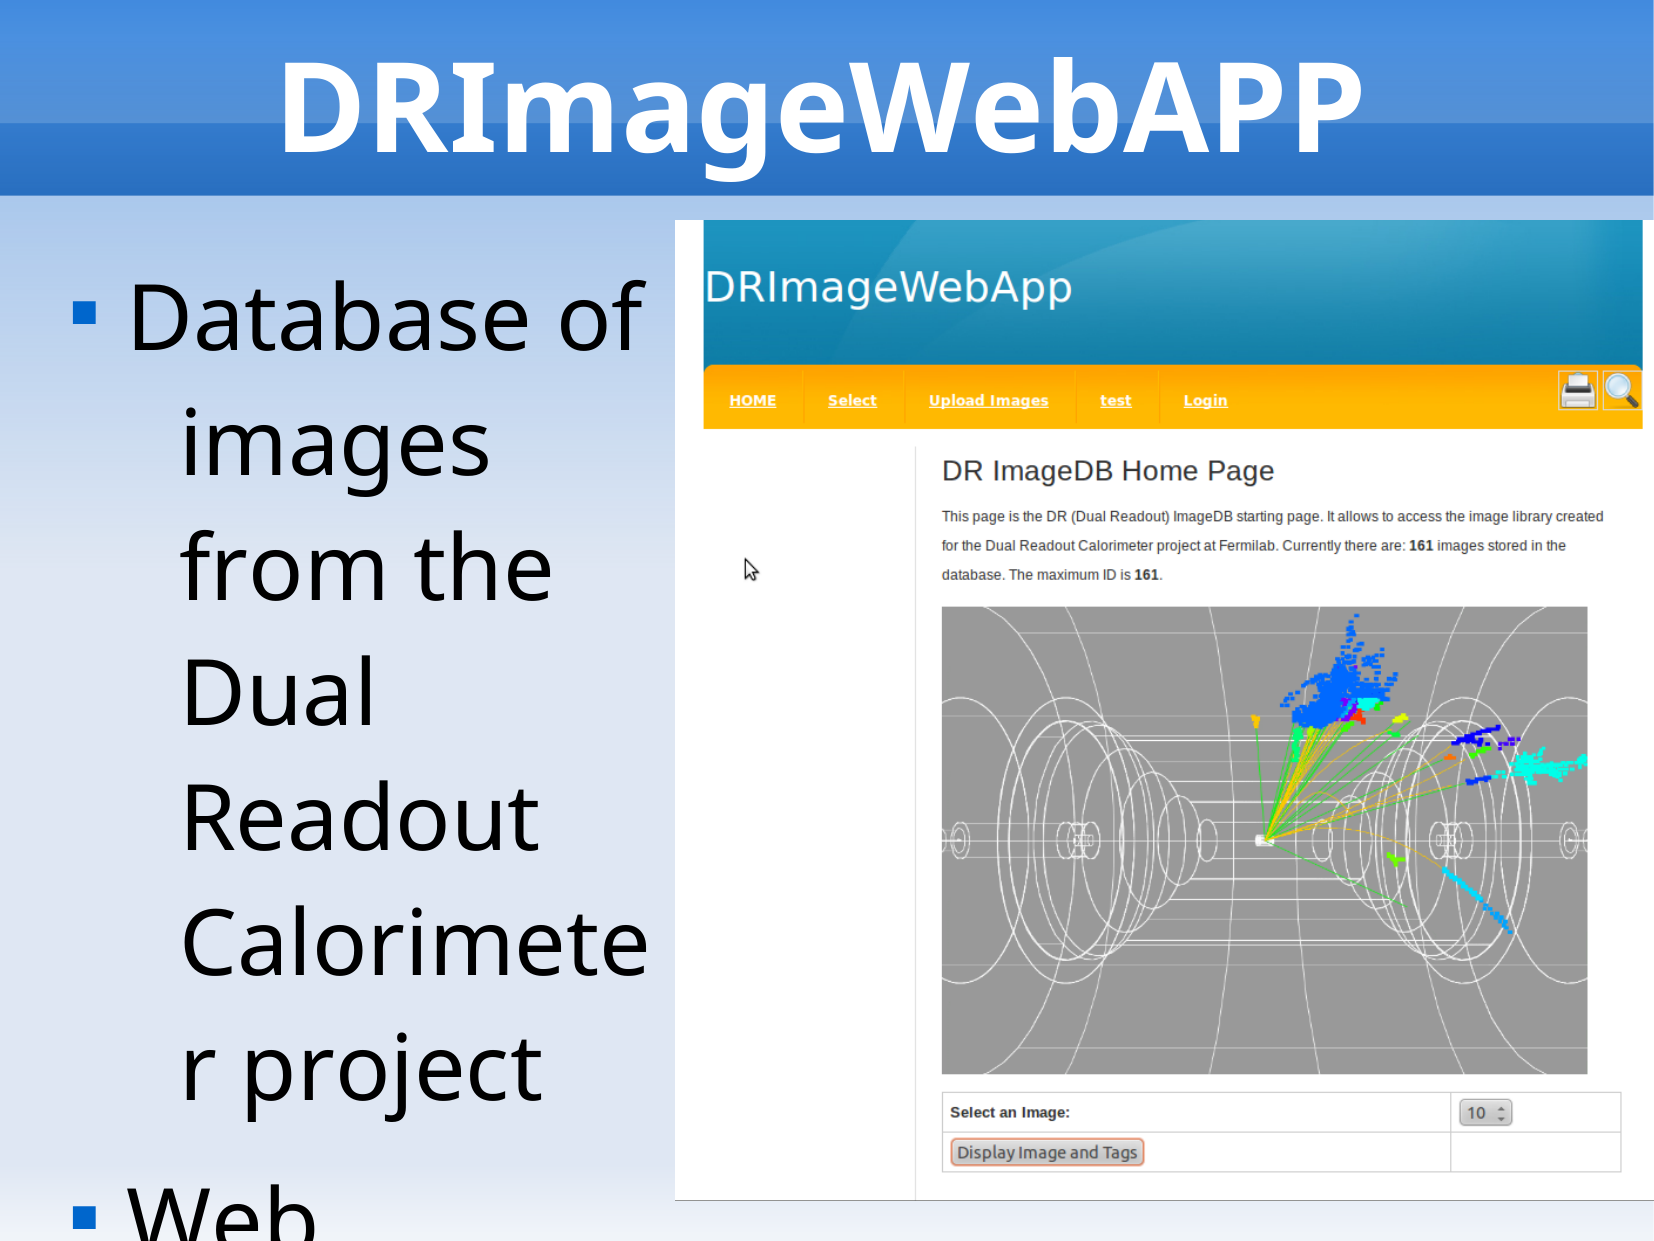

# DRImageWebAPP
Database of images from the Dual Readout Calorimeter project
Web application should allow easy access to these images